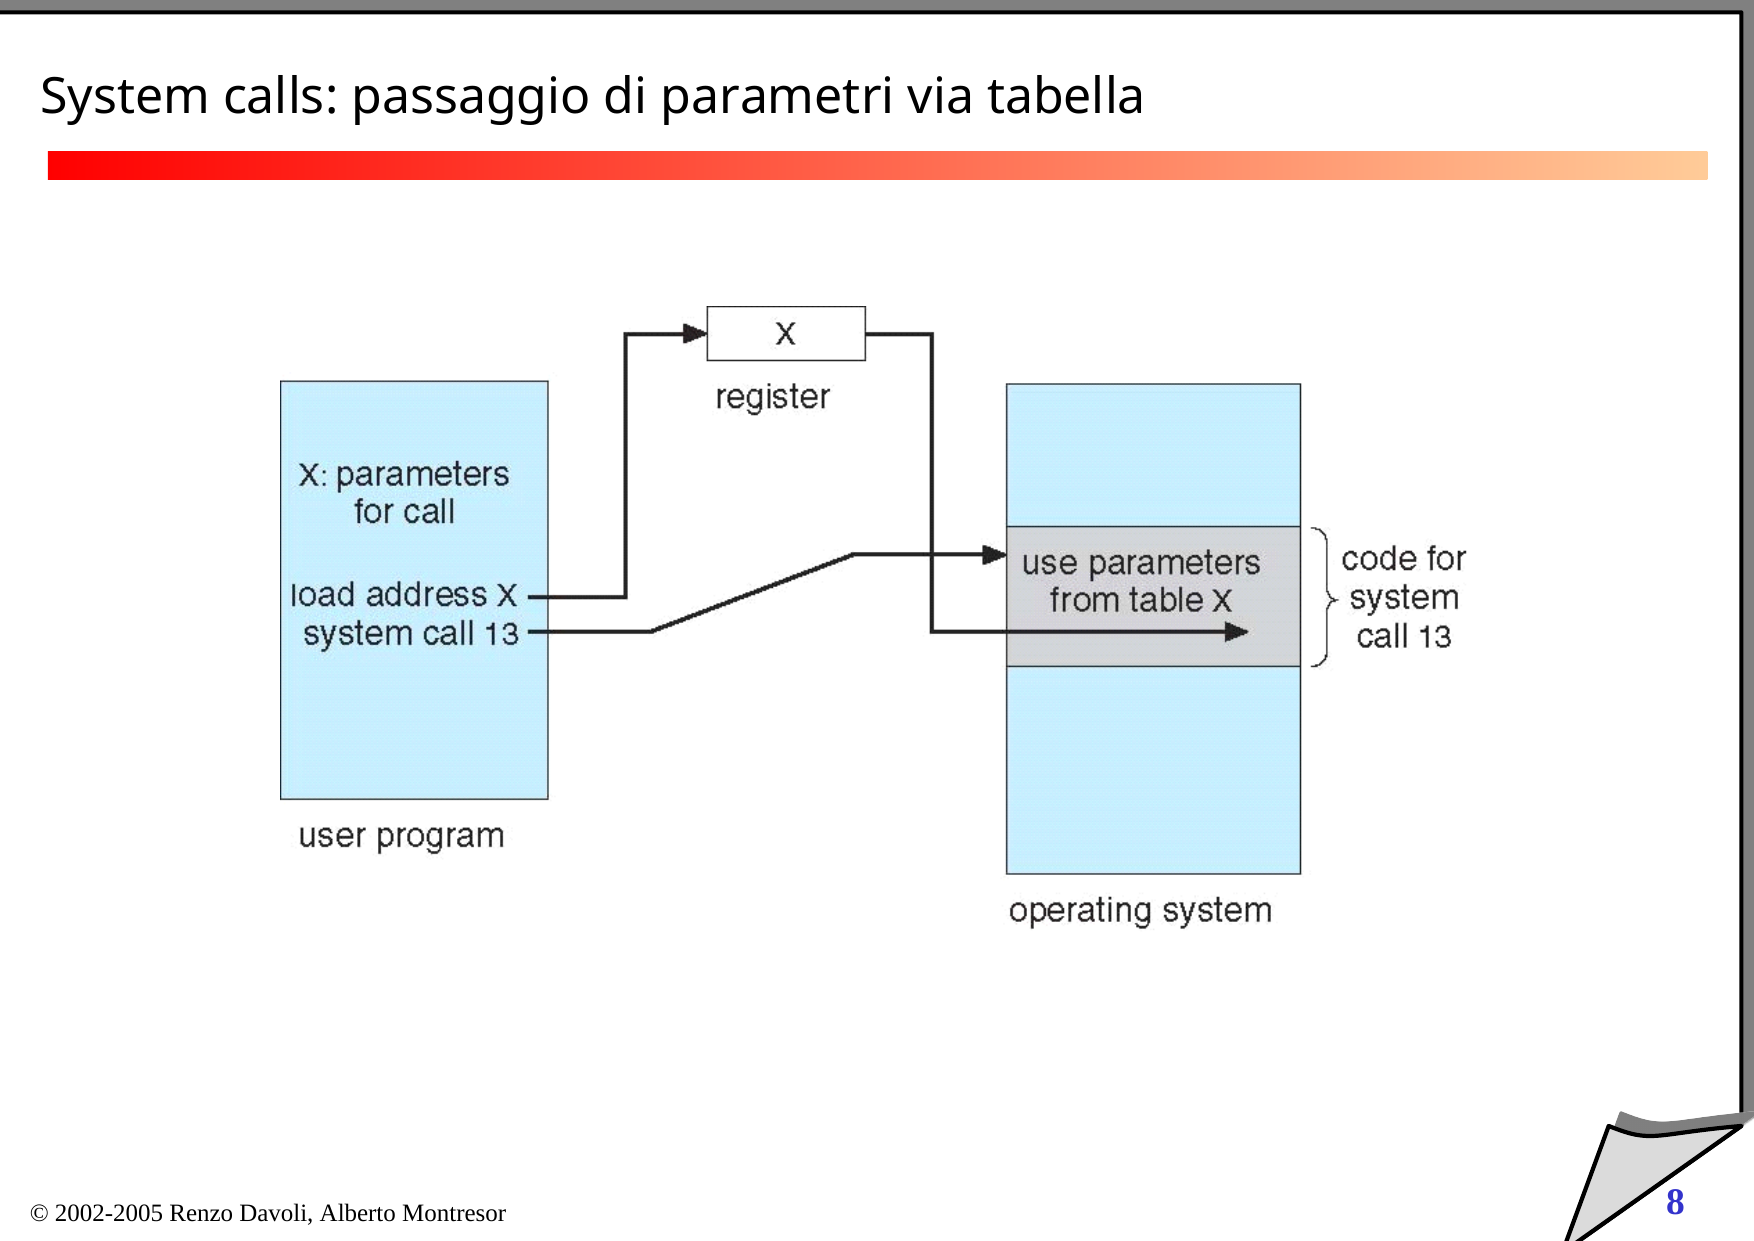

# System calls: passaggio di parametri via tabella